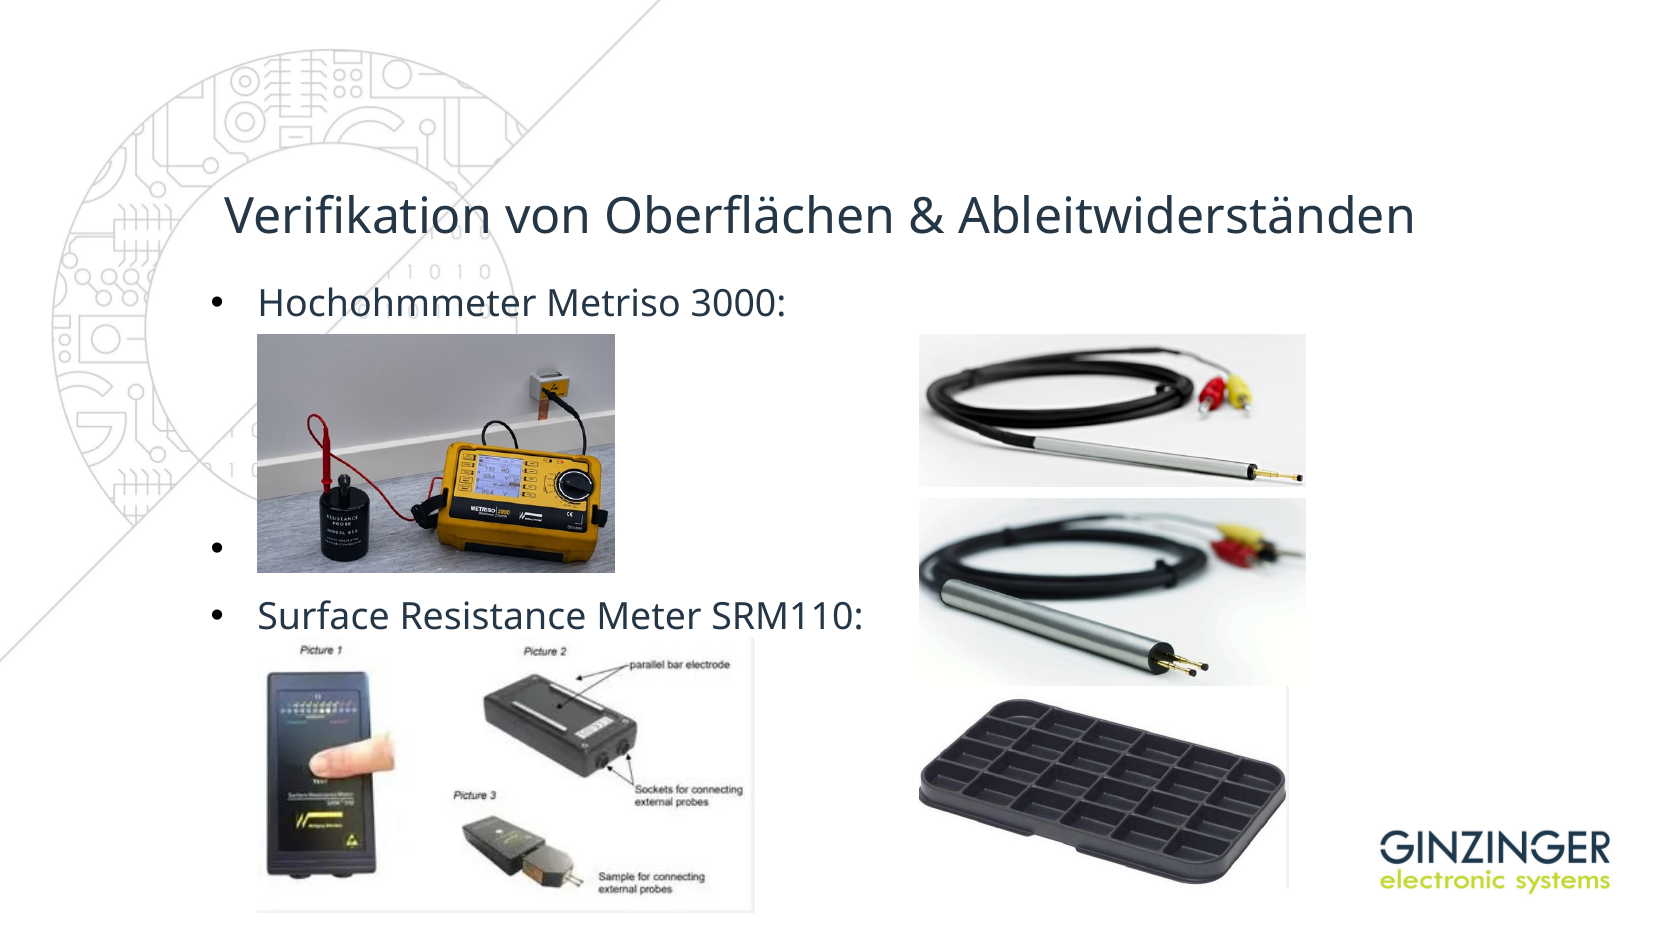

# Verifikation von Oberflächen & Ableitwiderständen
Hochohmmeter Metriso 3000:
Surface Resistance Meter SRM110: